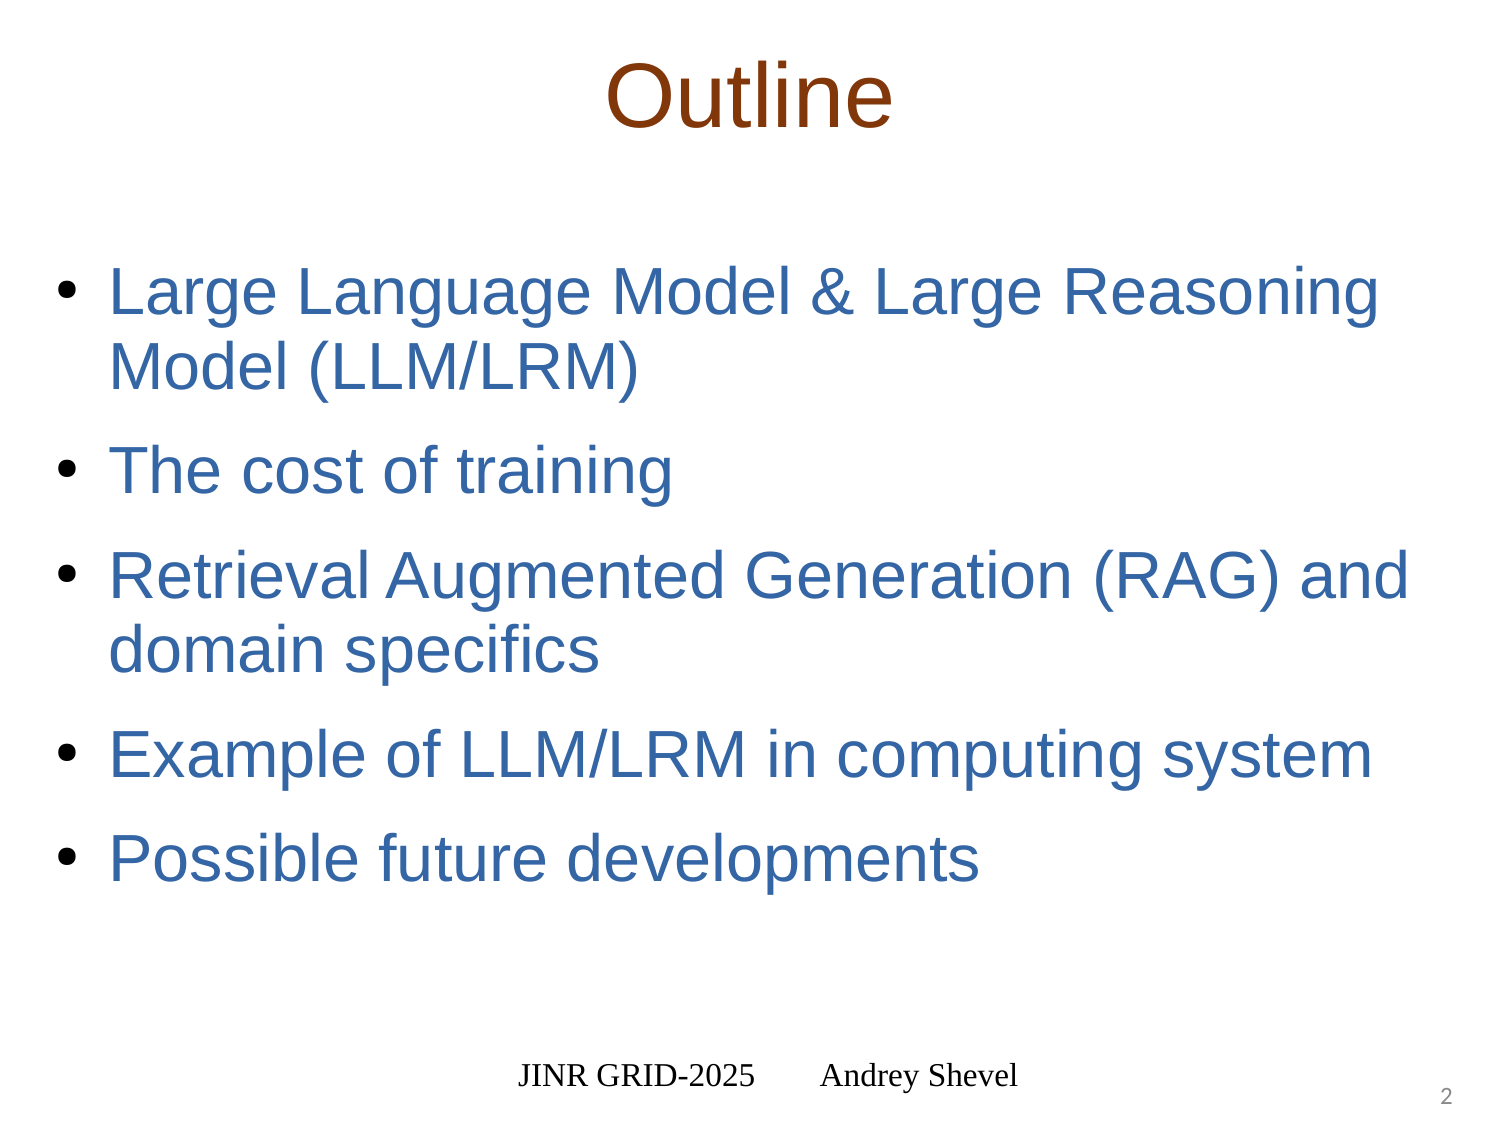

# Outline
Large Language Model & Large Reasoning Model (LLM/LRM)
The cost of training
Retrieval Augmented Generation (RAG) and domain specifics
Example of LLM/LRM in computing system
Possible future developments
2